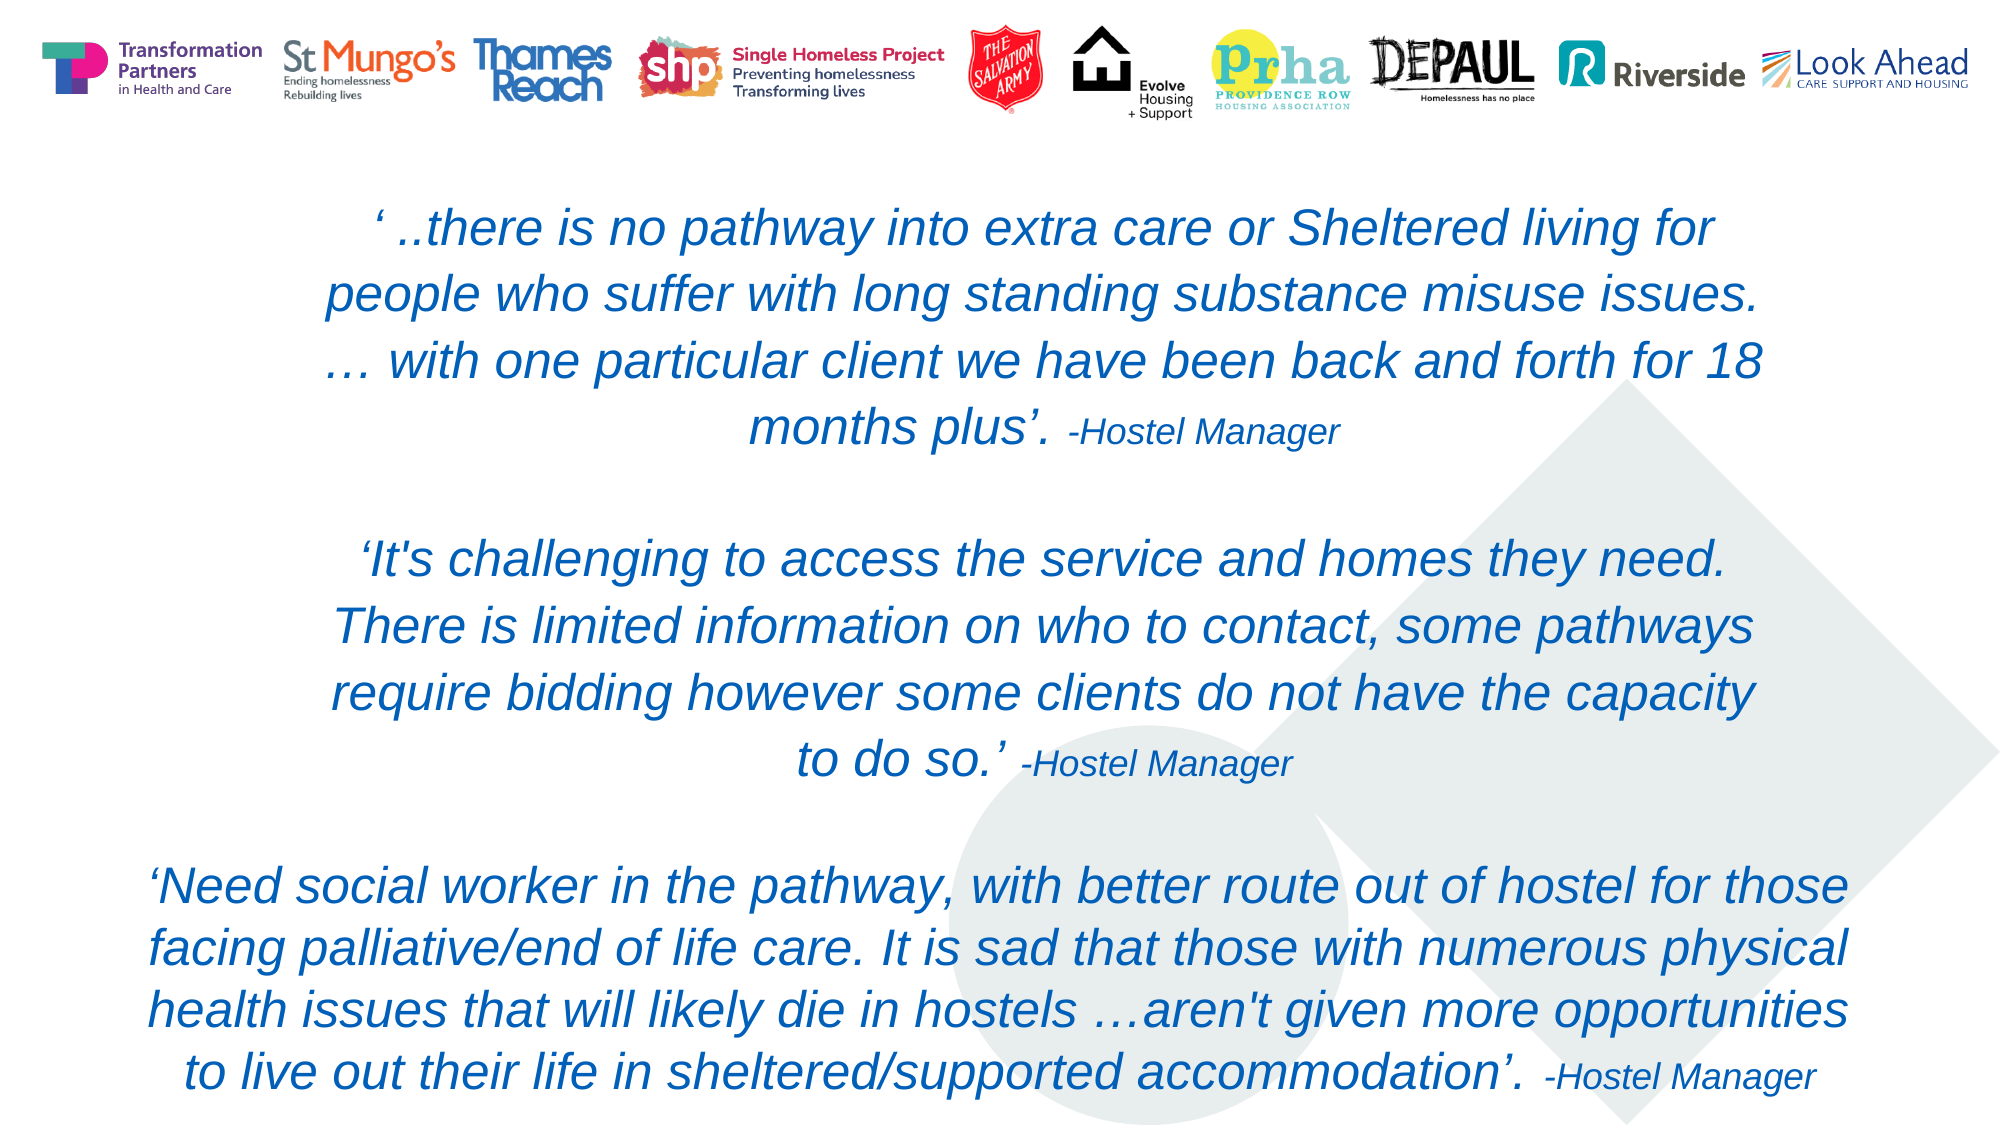

# Slide 18
‘ ..there is no pathway into extra care or Sheltered living for people who suffer with long standing substance misuse issues. … with one particular client we have been back and forth for 18 months plus’. -Hostel Manager
‘It's challenging to access the service and homes they need. There is limited information on who to contact, some pathways require bidding however some clients do not have the capacity to do so.’ -Hostel Manager
‘Need social worker in the pathway, with better route out of hostel for those facing palliative/end of life care. It is sad that those with numerous physical health issues that will likely die in hostels …aren't given more opportunities to live out their life in sheltered/supported accommodation’. -Hostel Manager